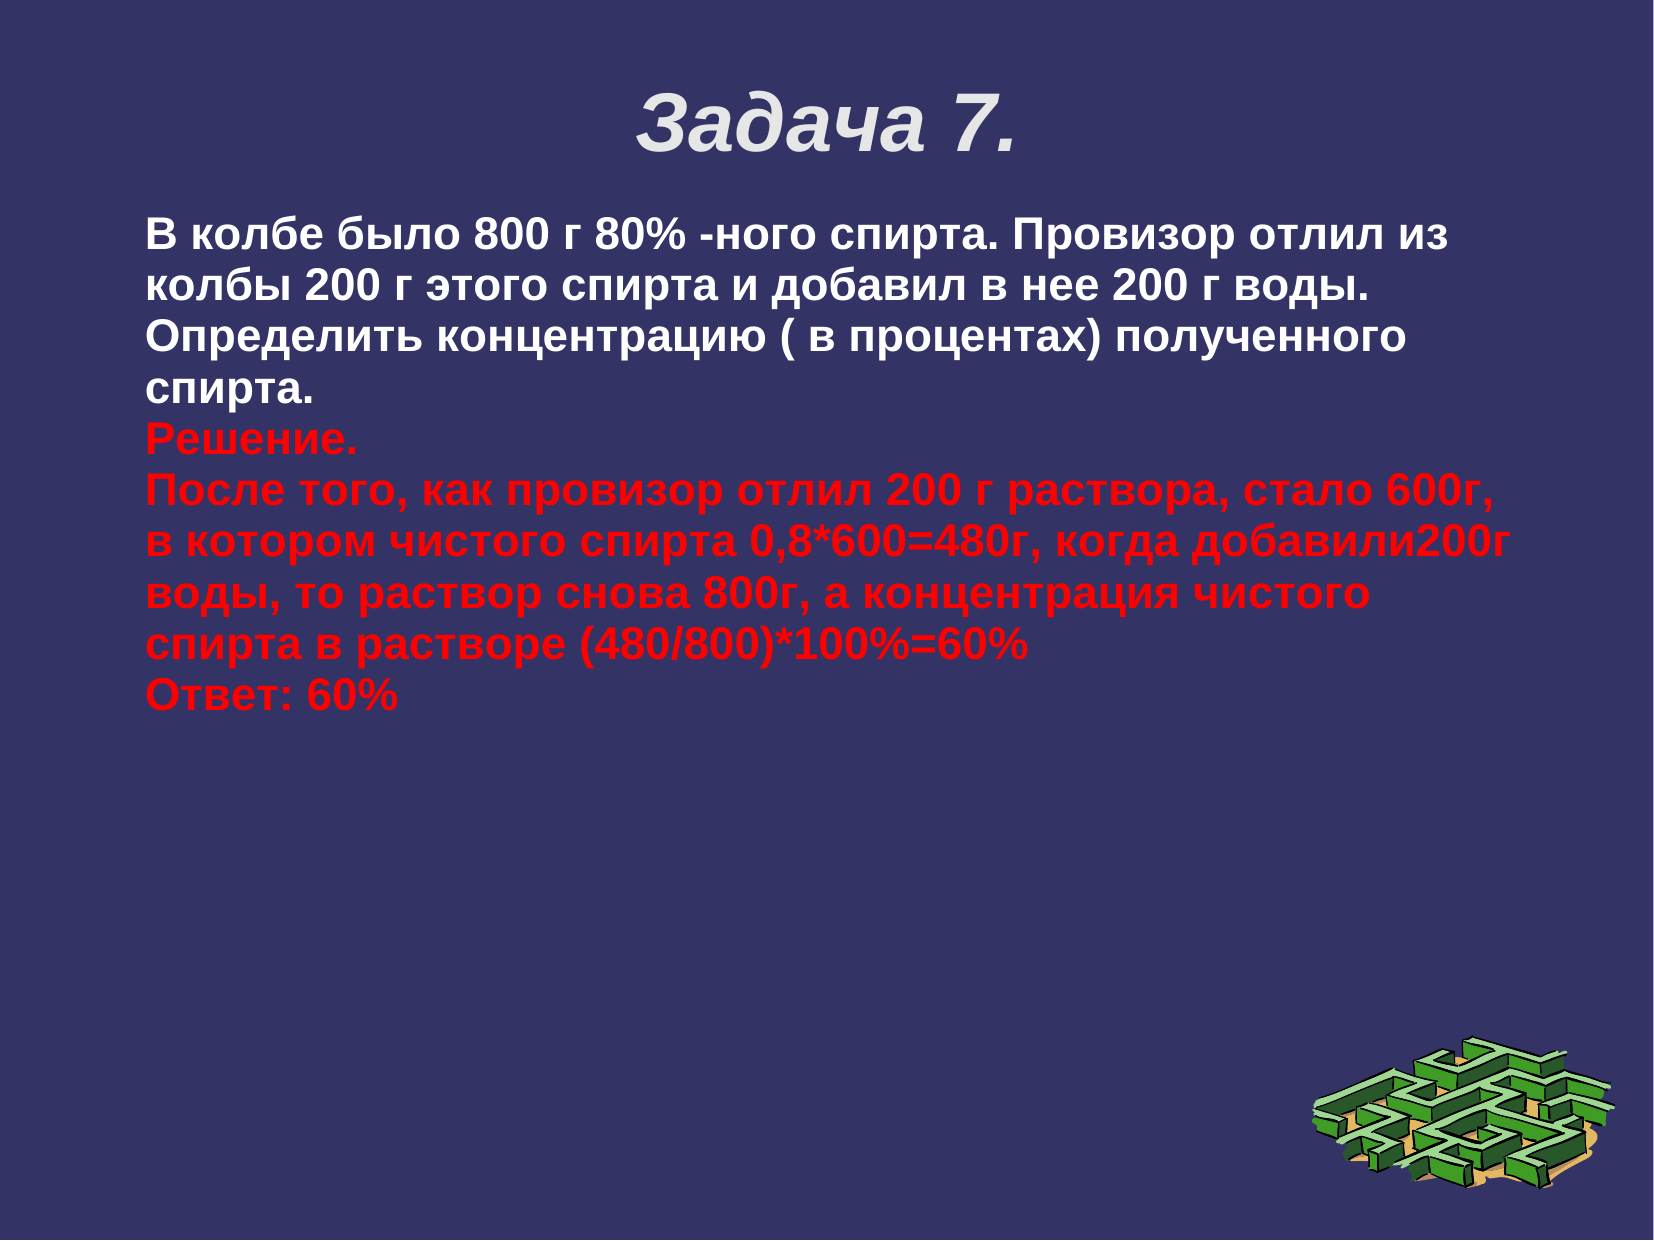

# Задача 7.
В колбе было 800 г 80% -ного спирта. Провизор отлил из колбы 200 г этого спирта и добавил в нее 200 г воды. Определить концентрацию ( в процентах) полученного спирта.
Решение.
После того, как провизор отлил 200 г раствора, стало 600г, в котором чистого спирта 0,8*600=480г, когда добавили200г воды, то раствор снова 800г, а концентрация чистого спирта в растворе (480/800)*100%=60%
Ответ: 60%